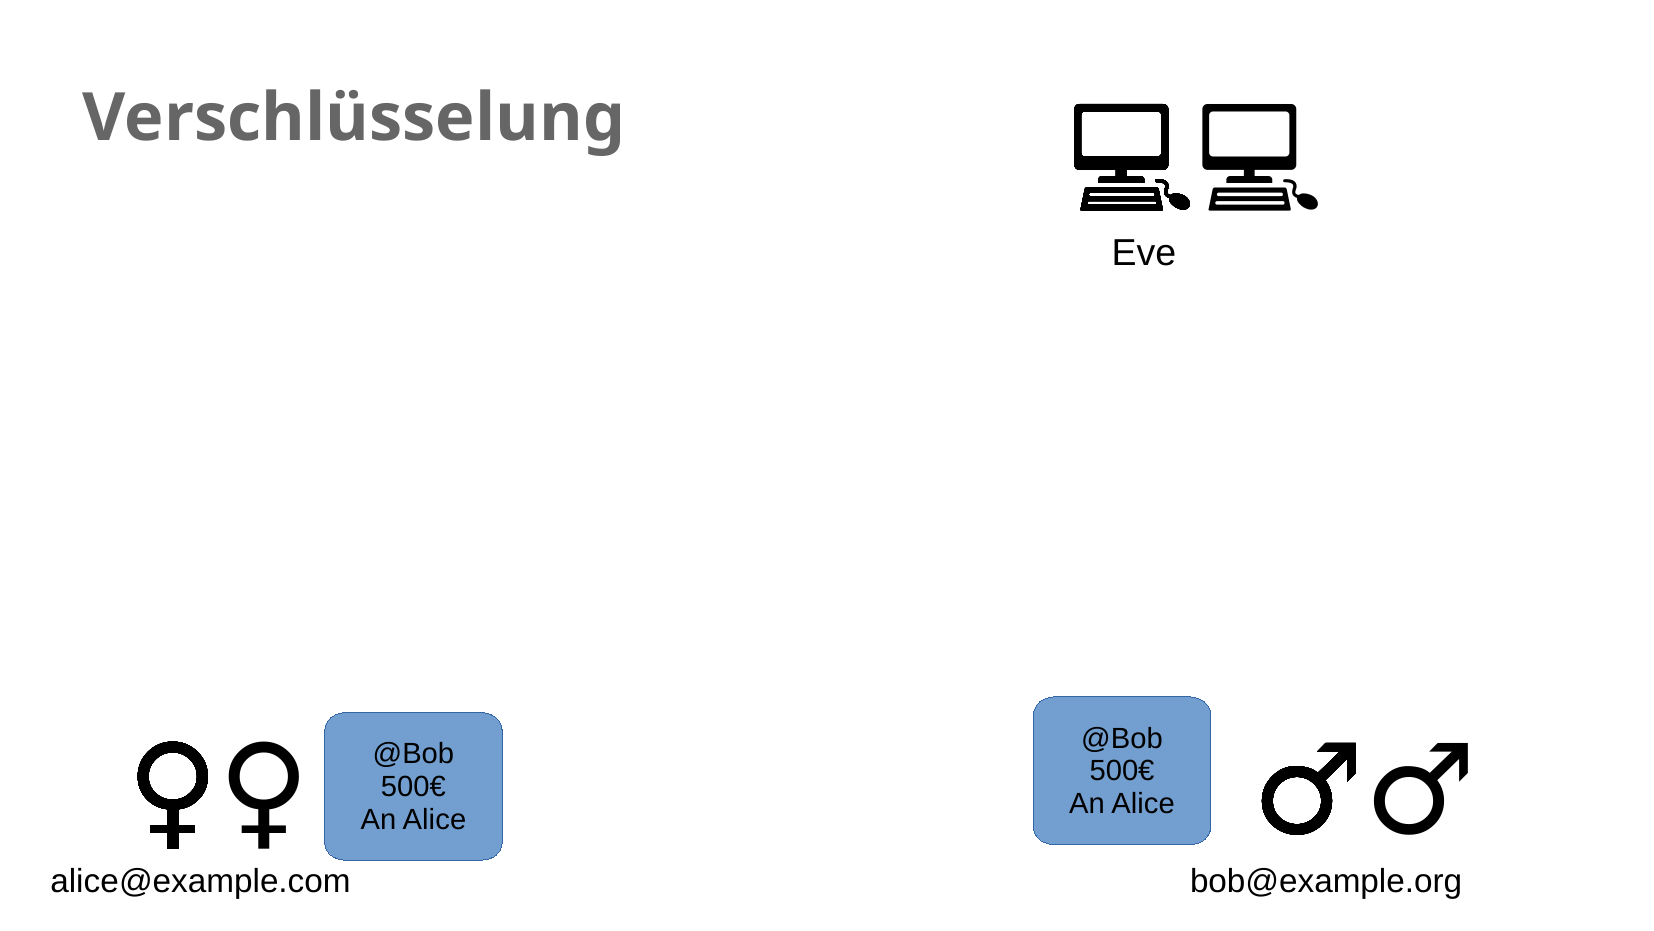

# Verschlüsselung
👩‍💻️
Eve
🏤️
🏤️
@Bob
500€
An Alice
🙋‍♀️
@Bob
*****
@Bob
500€
An Alice
🙋‍♂️
alice@example.com
bob@example.org